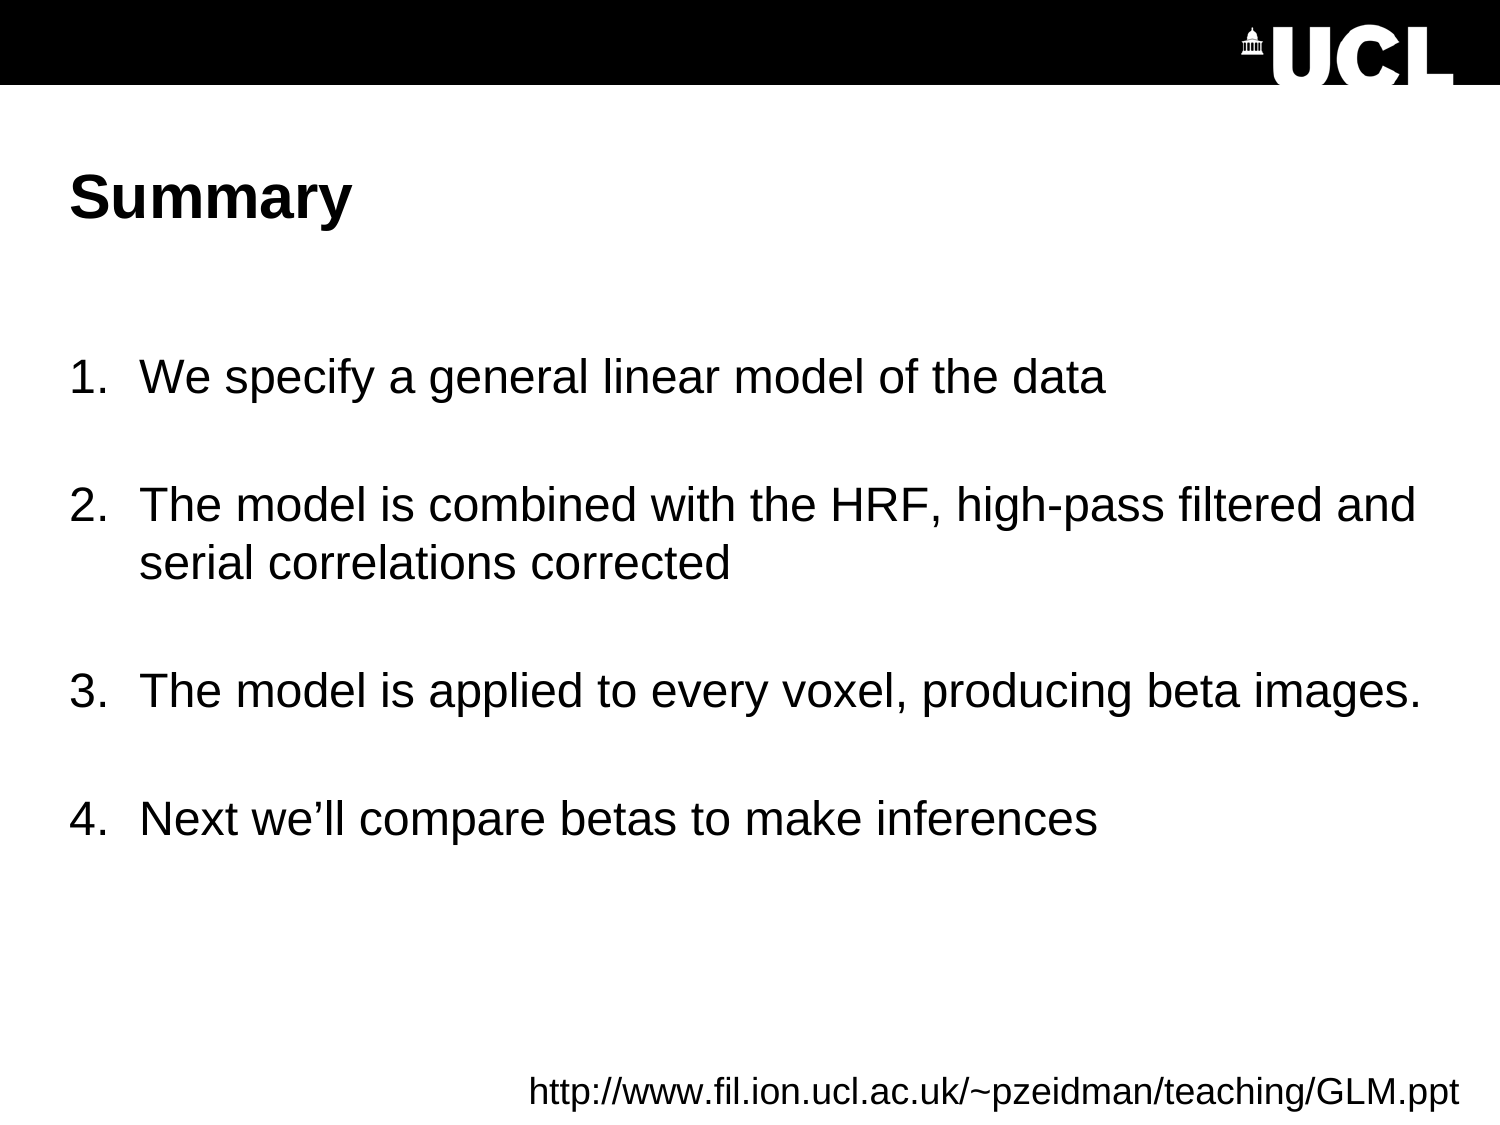

# Summary
We specify a general linear model of the data
The model is combined with the HRF, high-pass filtered and serial correlations corrected
The model is applied to every voxel, producing beta images.
Next we’ll compare betas to make inferences
http://www.fil.ion.ucl.ac.uk/~pzeidman/teaching/GLM.ppt